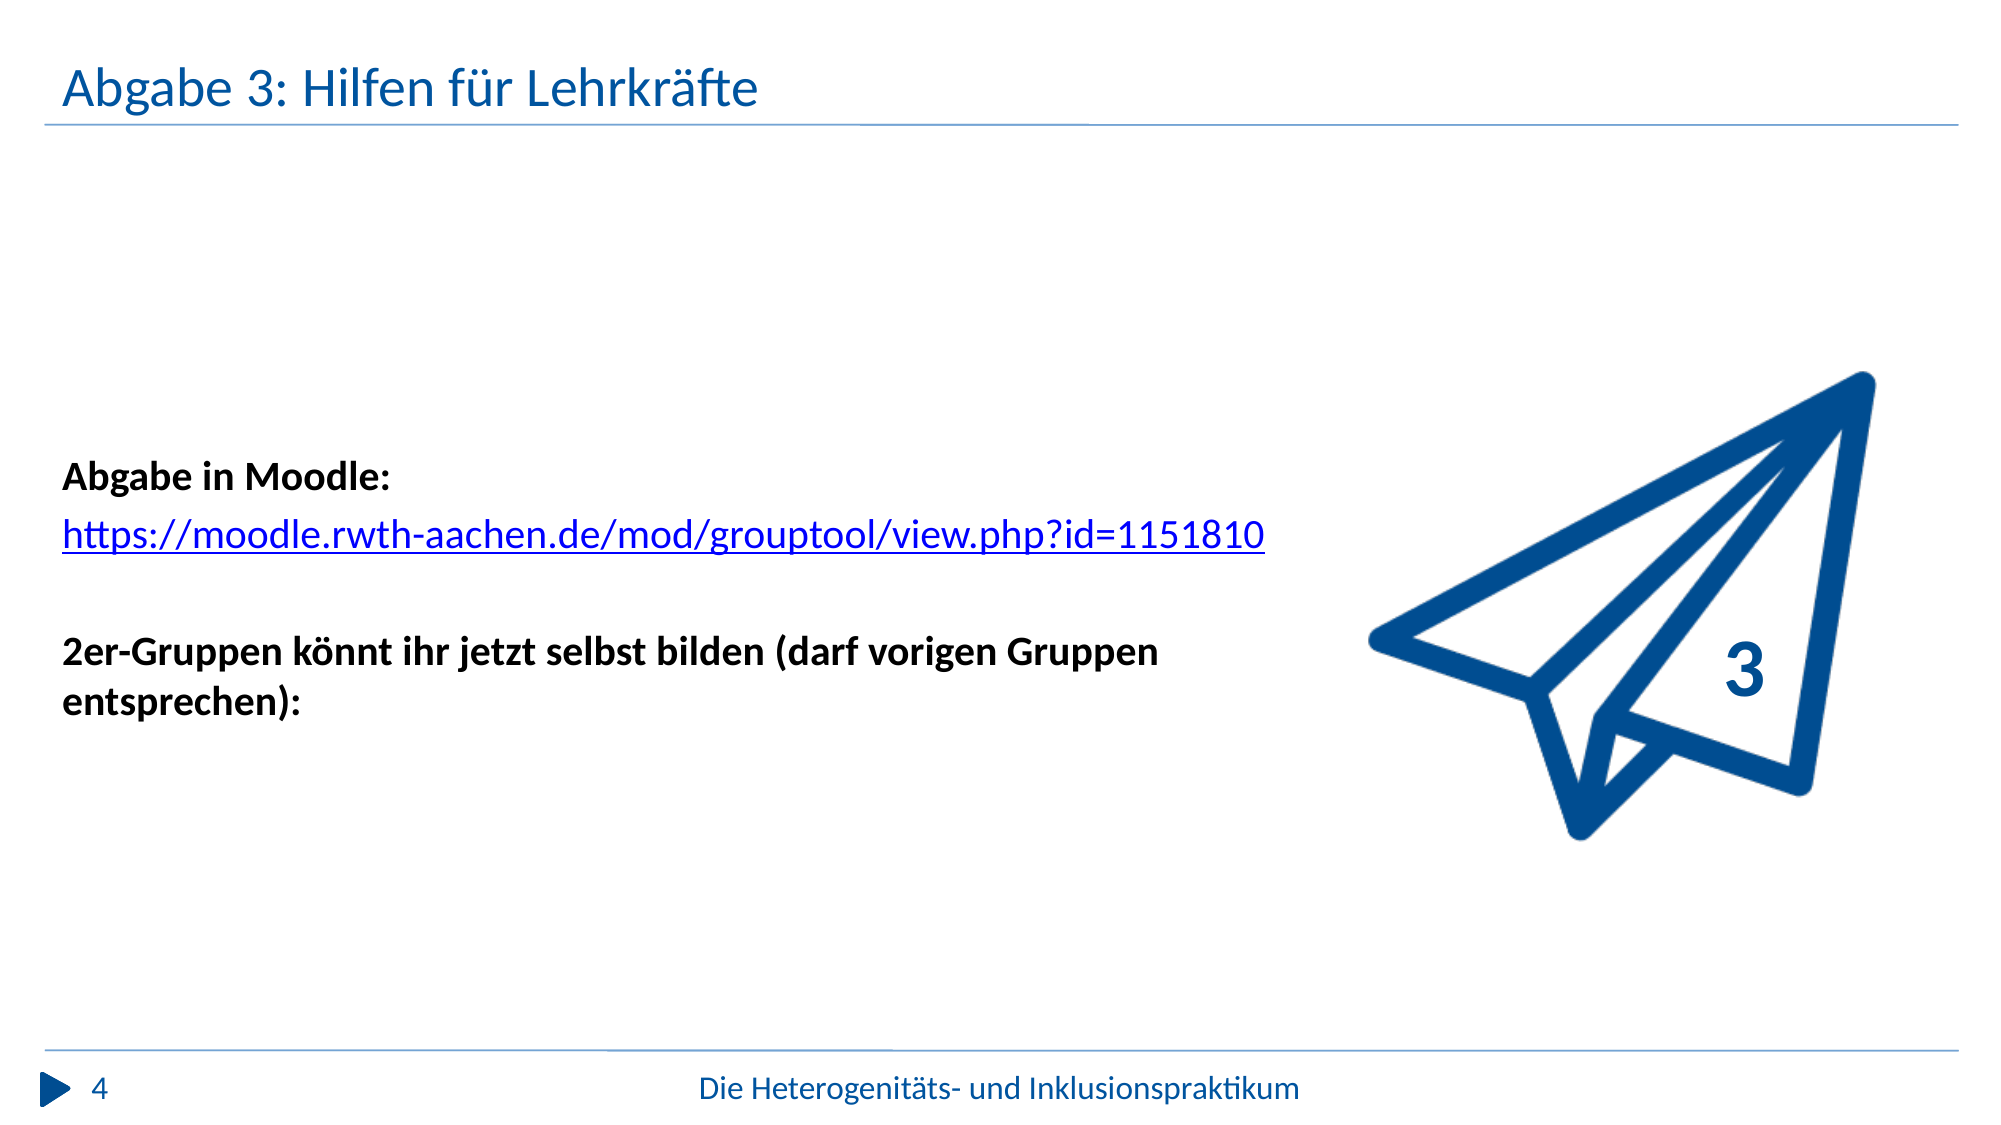

# Abgabe 3: Hilfen für Lehrkräfte
Abgabe in Moodle:
https://moodle.rwth-aachen.de/mod/grouptool/view.php?id=1151810
2er-Gruppen könnt ihr jetzt selbst bilden (darf vorigen Gruppen entsprechen):
3
4
Die Heterogenitäts- und Inklusionspraktikum